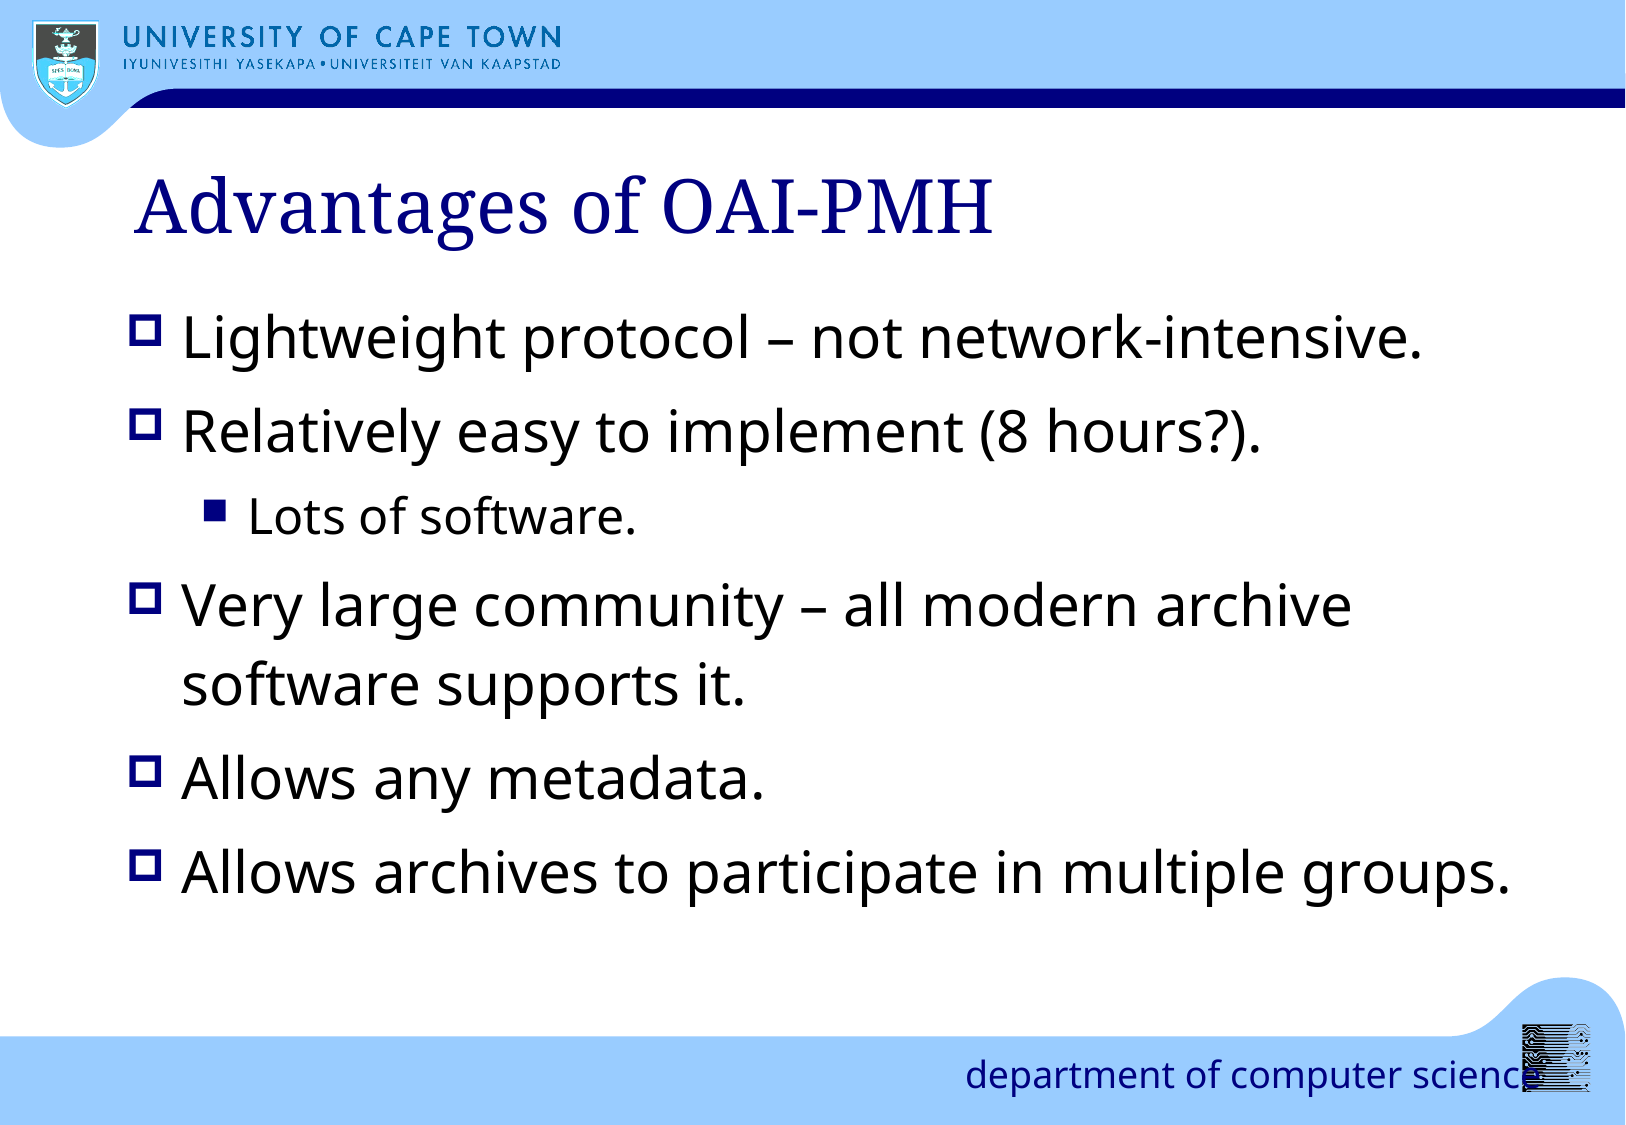

# Advantages of OAI-PMH
Lightweight protocol – not network-intensive.
Relatively easy to implement (8 hours?).
Lots of software.
Very large community – all modern archive software supports it.
Allows any metadata.
Allows archives to participate in multiple groups.